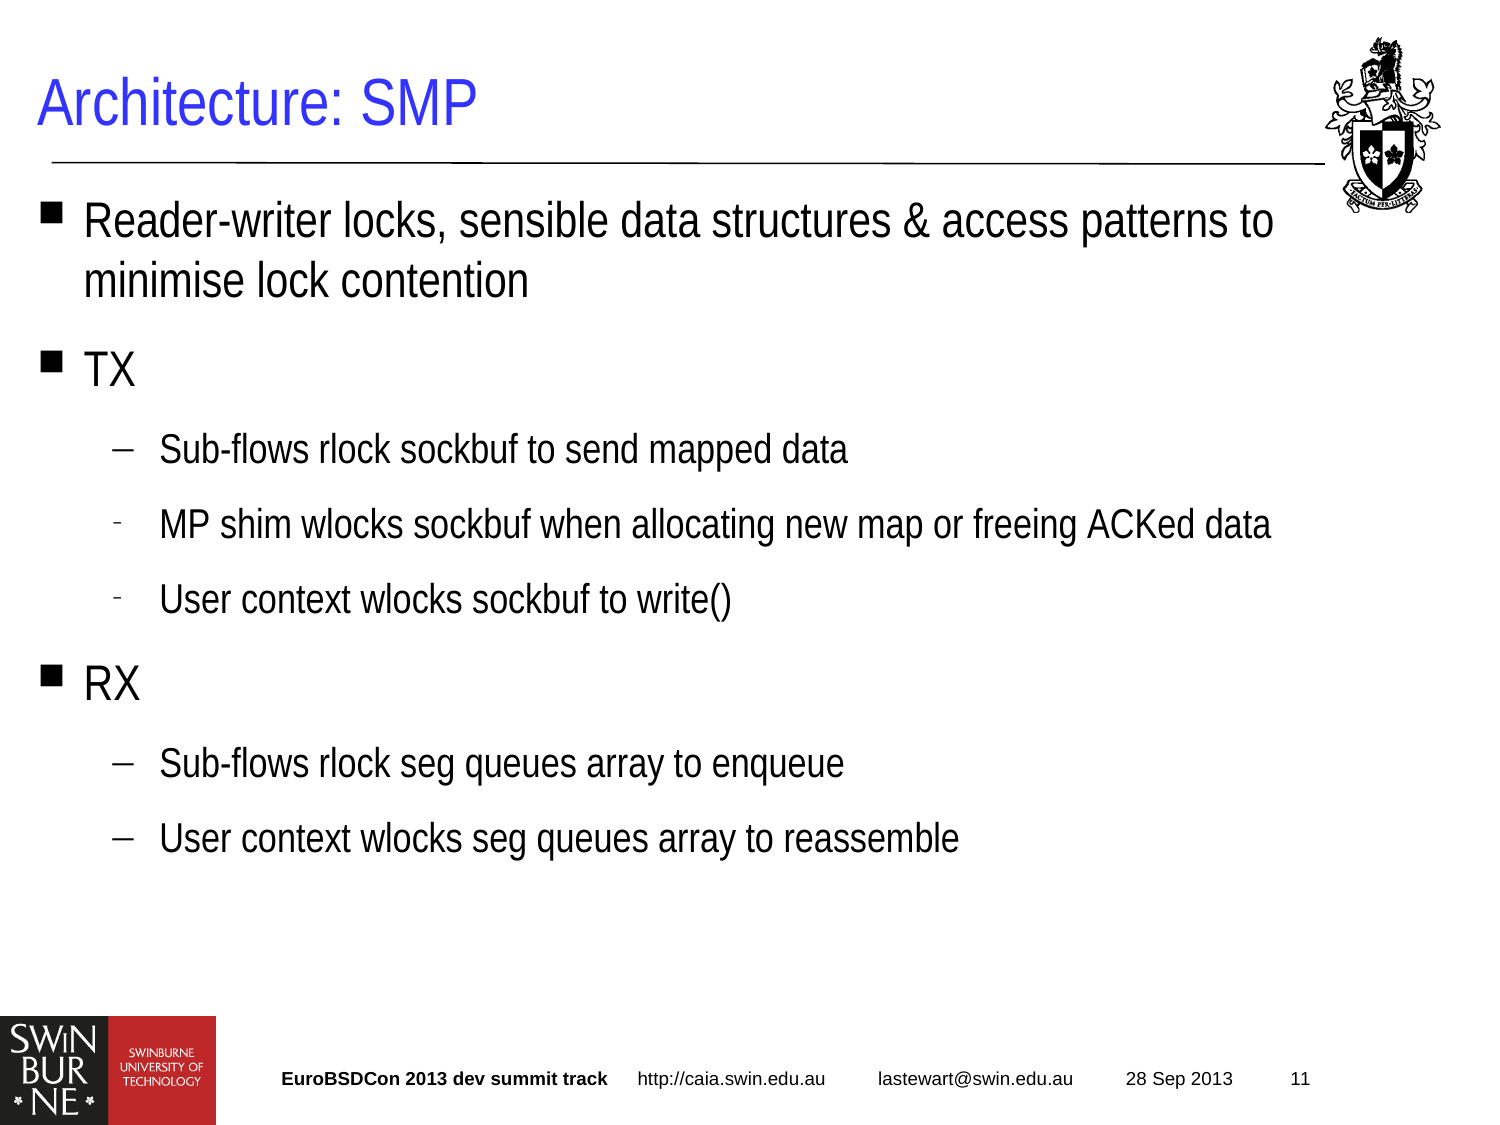

# Architecture: SMP
Reader-writer locks, sensible data structures & access patterns to minimise lock contention
TX
Sub-flows rlock sockbuf to send mapped data
MP shim wlocks sockbuf when allocating new map or freeing ACKed data
User context wlocks sockbuf to write()
RX
Sub-flows rlock seg queues array to enqueue
User context wlocks seg queues array to reassemble